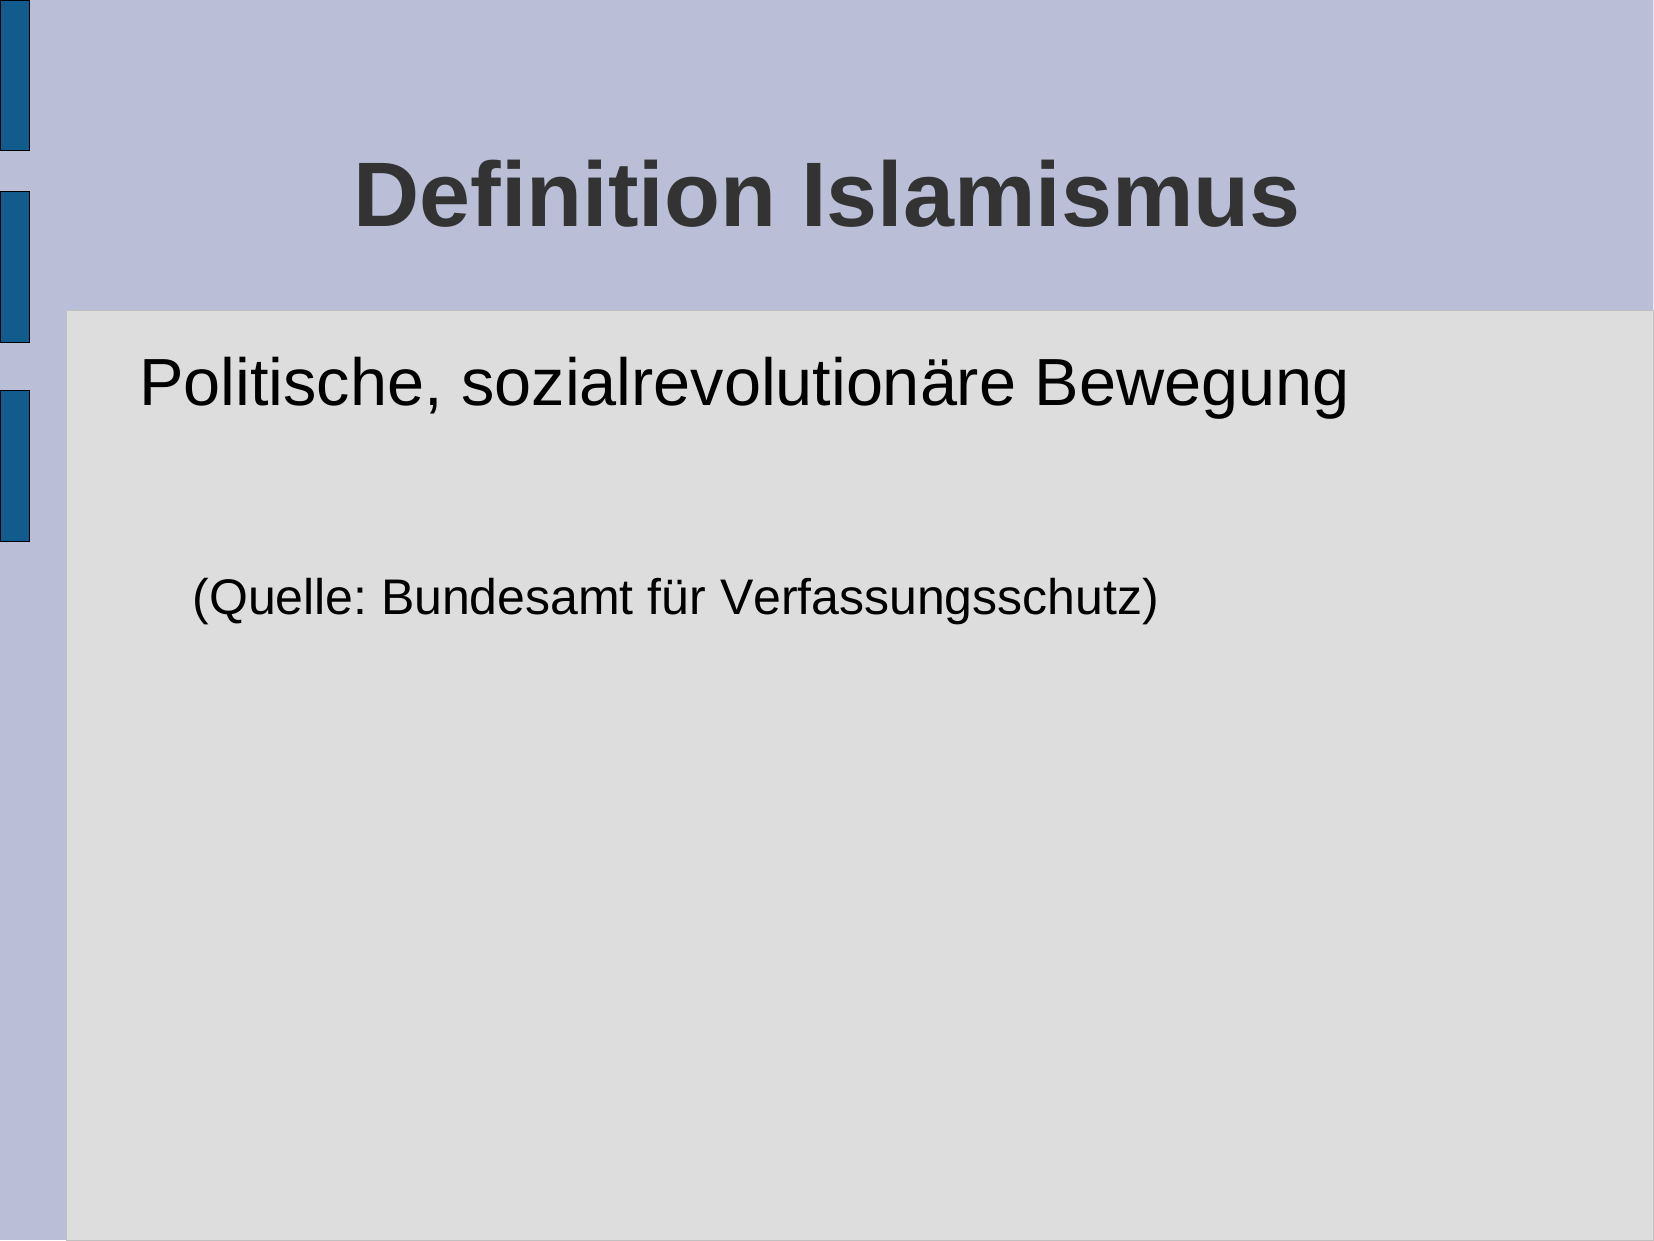

# Definition Islamismus
Politische, sozialrevolutionäre Bewegung
(Quelle: Bundesamt für Verfassungsschutz)